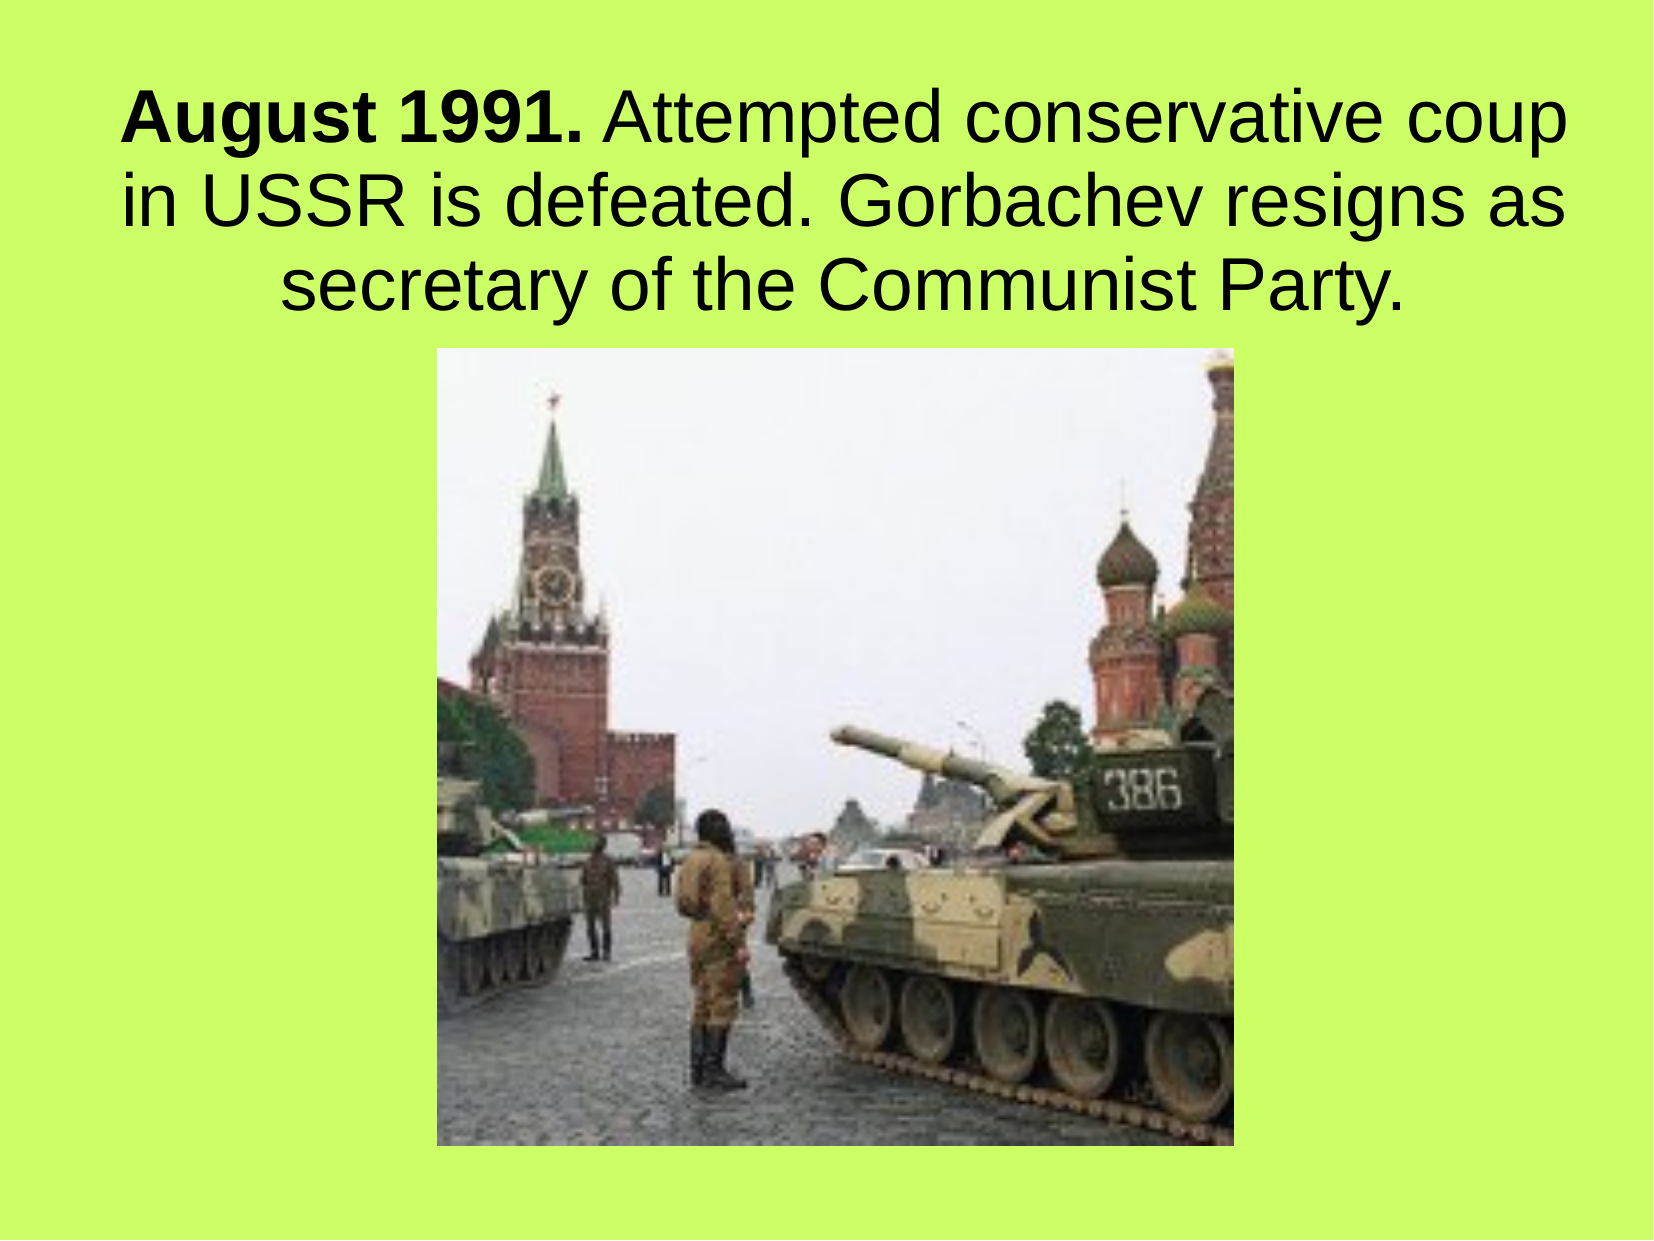

# August 1991. Attempted conservative coup in USSR is defeated. Gorbachev resigns as secretary of the Communist Party.